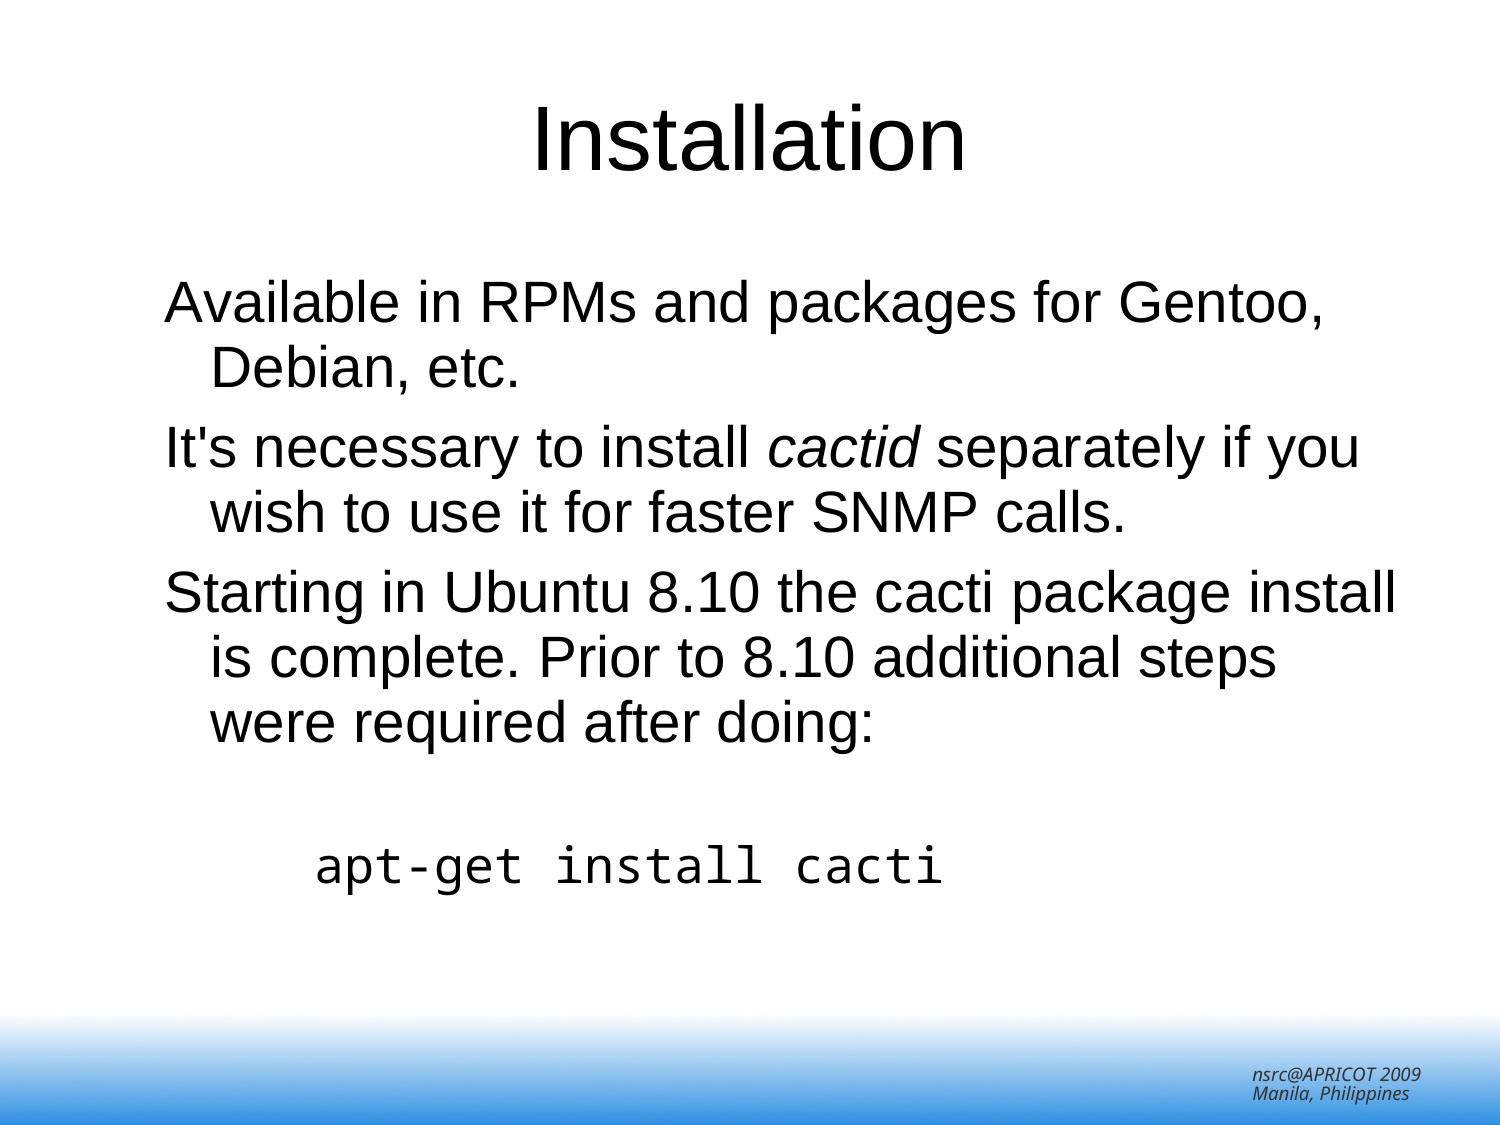

# Installation
Available in RPMs and packages for Gentoo, Debian, etc.
It's necessary to install cactid separately if you wish to use it for faster SNMP calls.
Starting in Ubuntu 8.10 the cacti package install is complete. Prior to 8.10 additional steps were required after doing:
apt-get install cacti